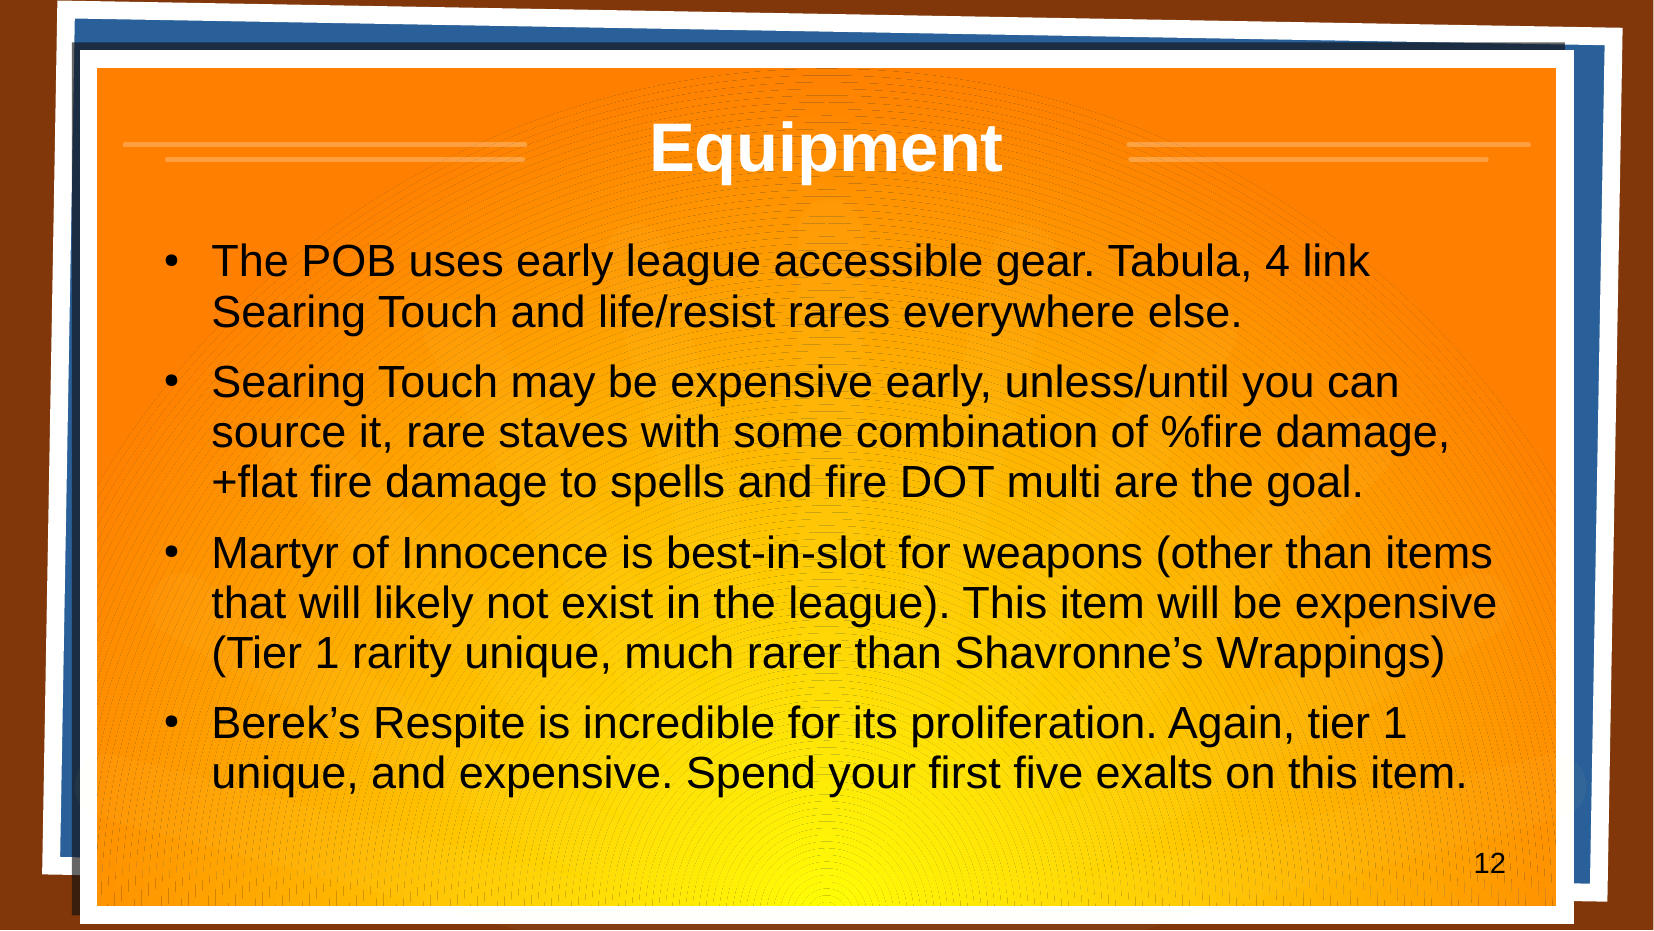

# Equipment
The POB uses early league accessible gear. Tabula, 4 link Searing Touch and life/resist rares everywhere else.
Searing Touch may be expensive early, unless/until you can source it, rare staves with some combination of %fire damage, +flat fire damage to spells and fire DOT multi are the goal.
Martyr of Innocence is best-in-slot for weapons (other than items that will likely not exist in the league). This item will be expensive (Tier 1 rarity unique, much rarer than Shavronne’s Wrappings)
Berek’s Respite is incredible for its proliferation. Again, tier 1 unique, and expensive. Spend your first five exalts on this item.
12